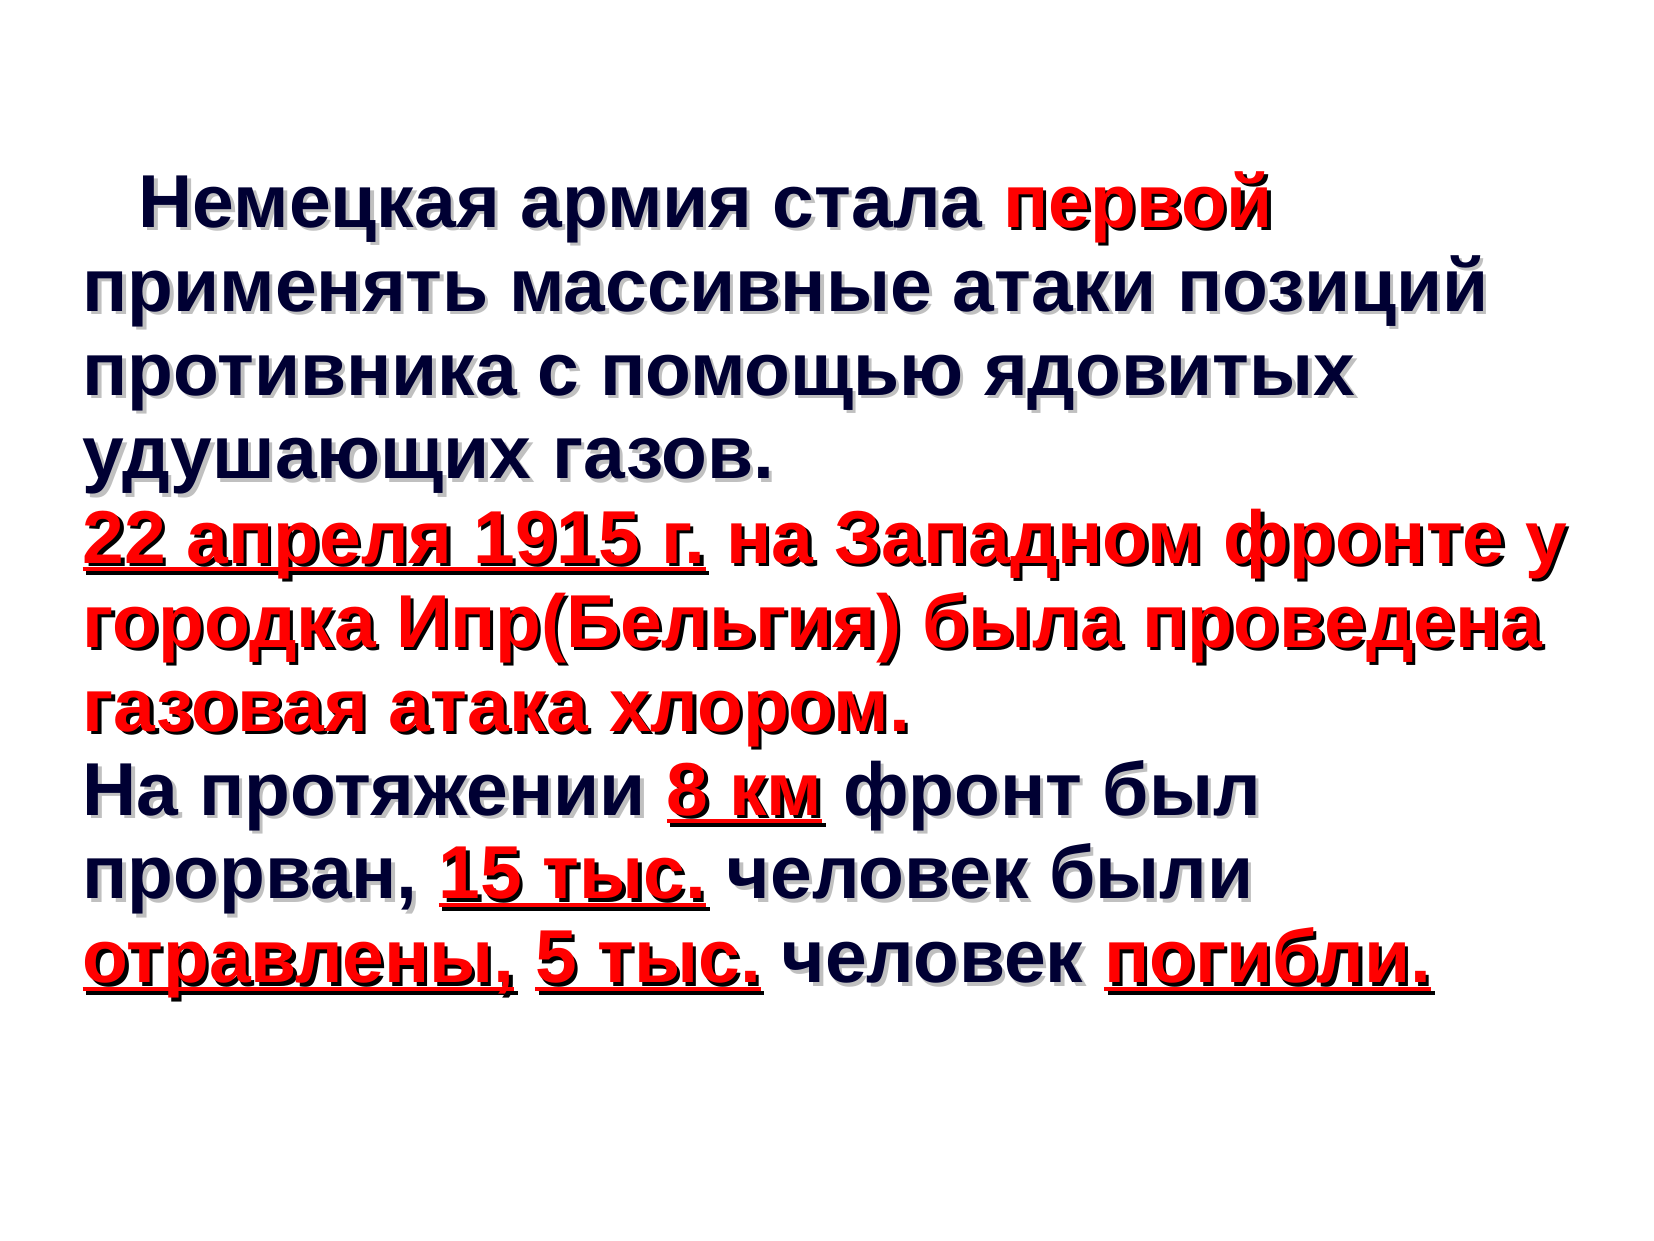

# Немецкая армия стала первой применять массивные атаки позиций противника с помощью ядовитых удушающих газов. 22 апреля 1915 г. на Западном фронте у городка Ипр(Бельгия) была проведена газовая атака хлором. На протяжении 8 км фронт был прорван, 15 тыс. человек были отравлены, 5 тыс. человек погибли.